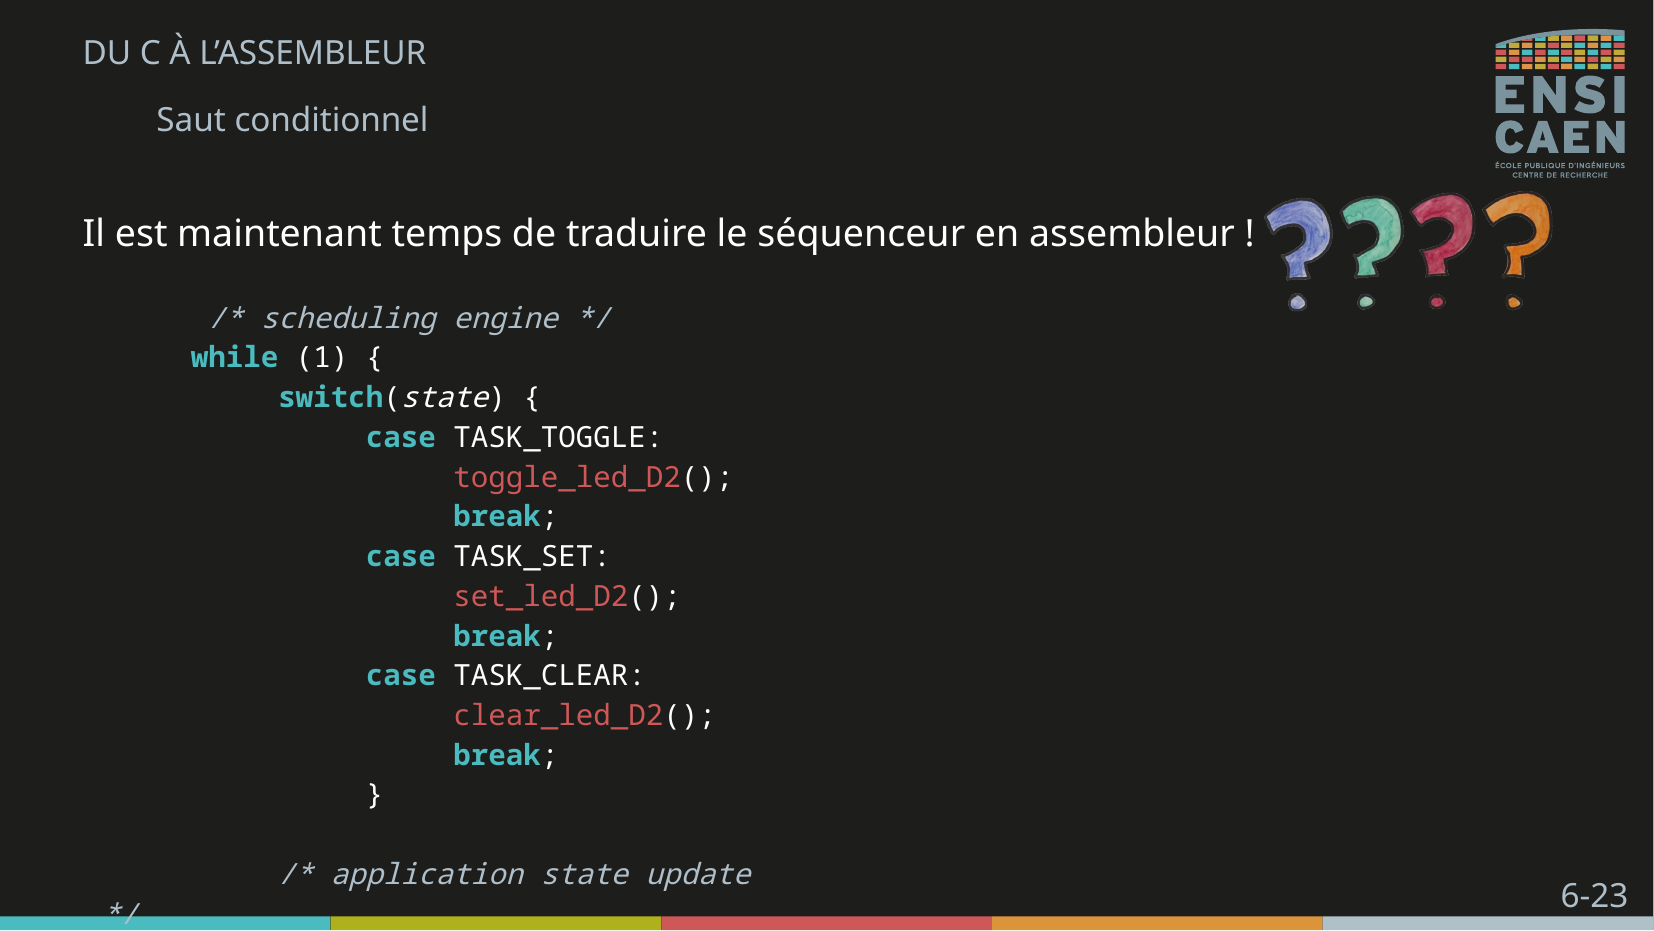

# DU C À L’ASSEMBLEUR Saut conditionnel
Il est maintenant temps de traduire le séquenceur en assembleur !
 /* scheduling engine */
 while (1) {
 switch(state) {
 case TASK_TOGGLE:
 toggle_led_D2();
 break;
 case TASK_SET:
 set_led_D2();
 break;
 case TASK_CLEAR:
 clear_led_D2();
 break;
 }
 /* application state update */
 if (state == TASK_CLEAR)
 state = 0;
 state++;
 }